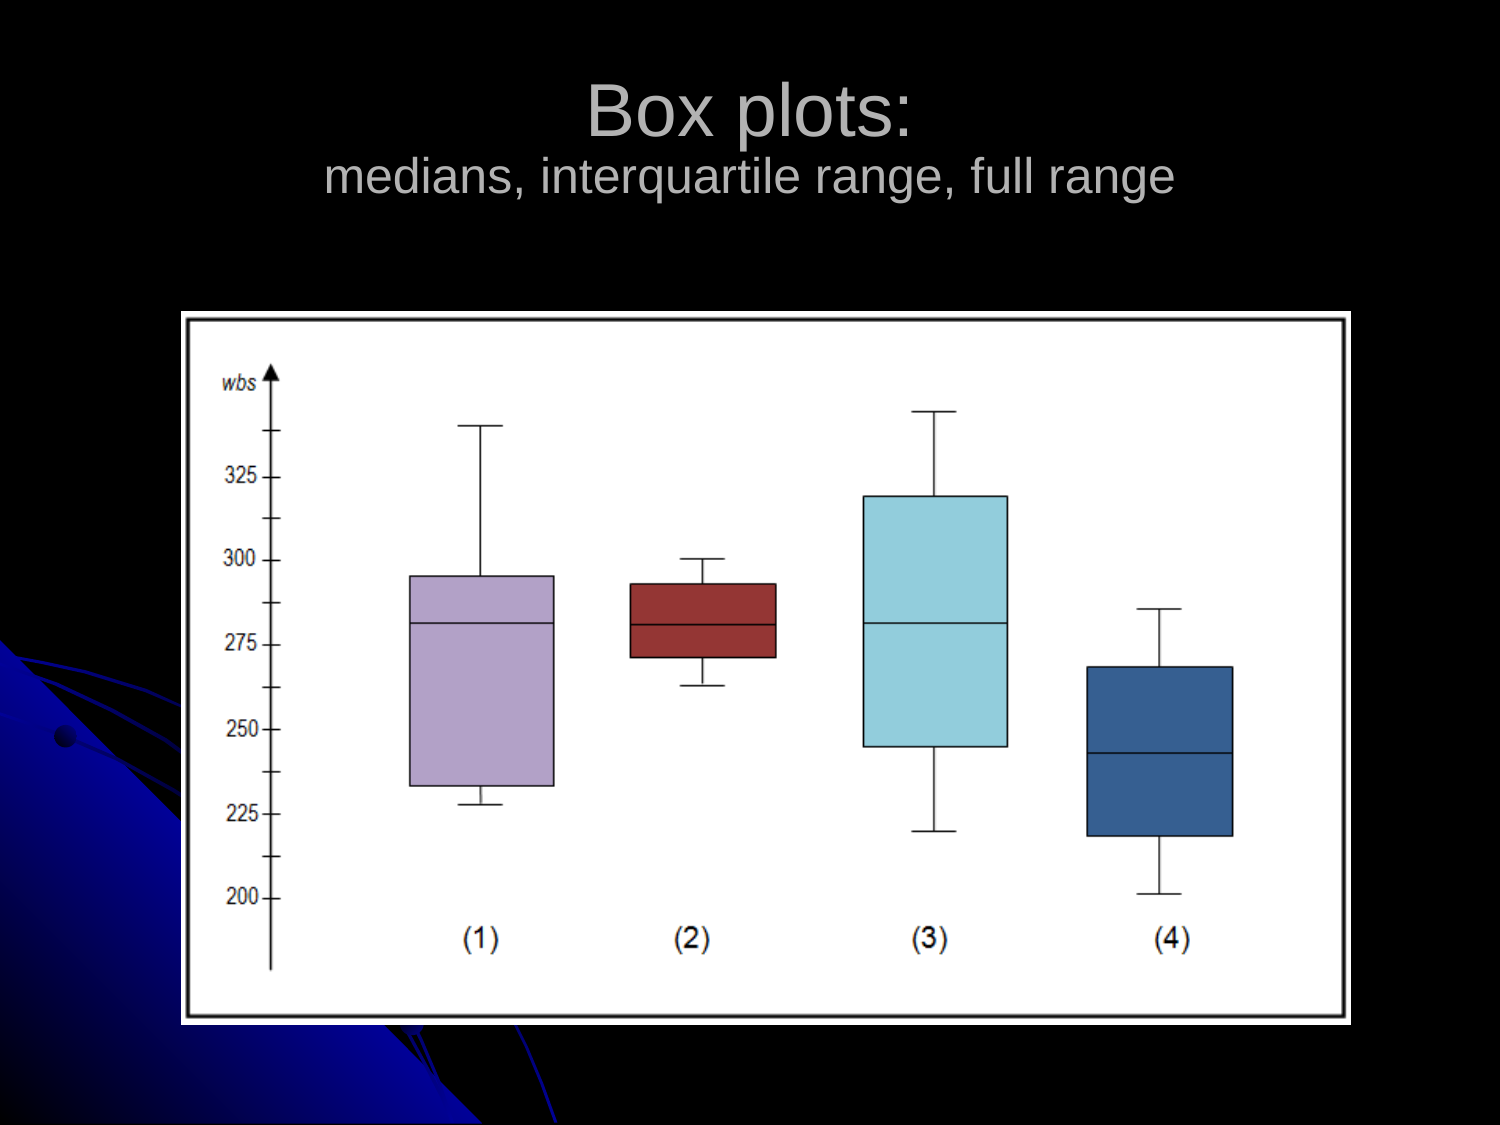

# Box plots: medians, interquartile range, full range